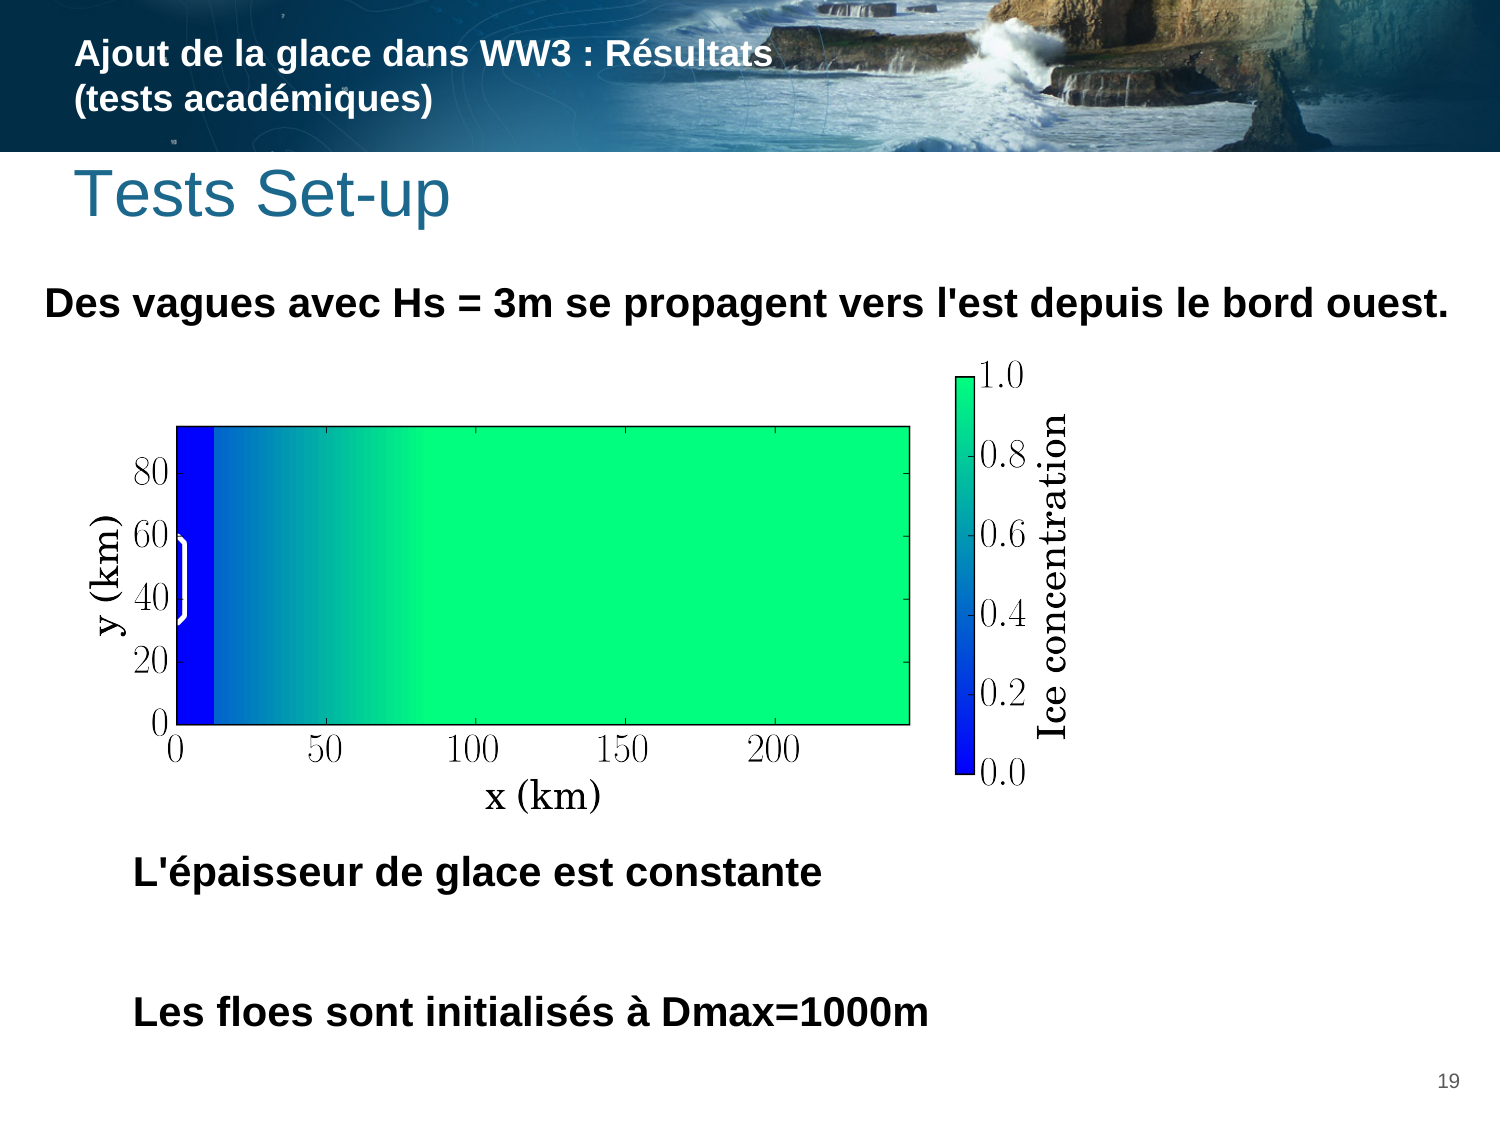

Ajout de la glace dans WW3 : Résultats
(tests académiques)
# Tests Set-up
Des vagues avec Hs = 3m se propagent vers l'est depuis le bord ouest.
L'épaisseur de glace est constante
Les floes sont initialisés à Dmax=1000m
19